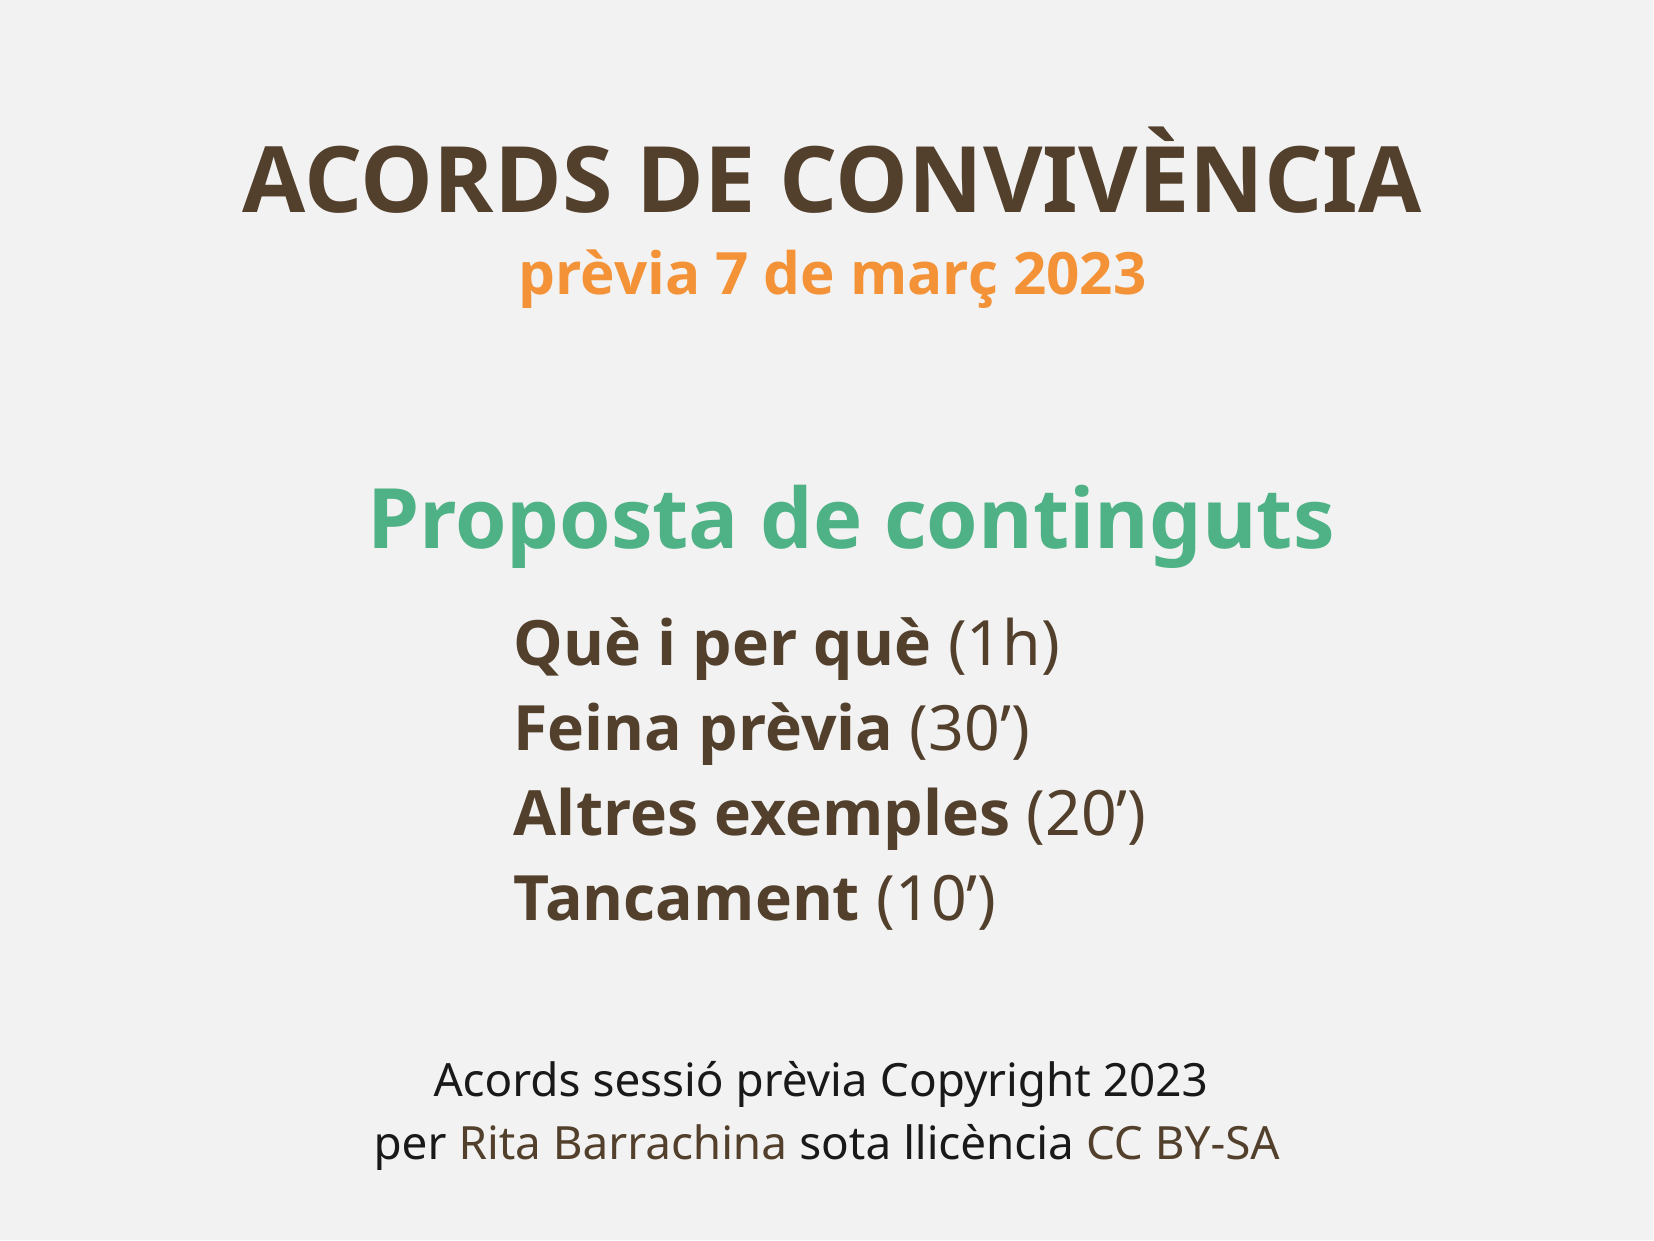

ACORDS DE CONVIVÈNCIA
prèvia 7 de març 2023
Proposta de continguts
# Què i per què (1h) Feina prèvia (30’) Altres exemples (20’) Tancament (10’)
Acords sessió prèvia Copyright 2023
per Rita Barrachina sota llicència CC BY-SA